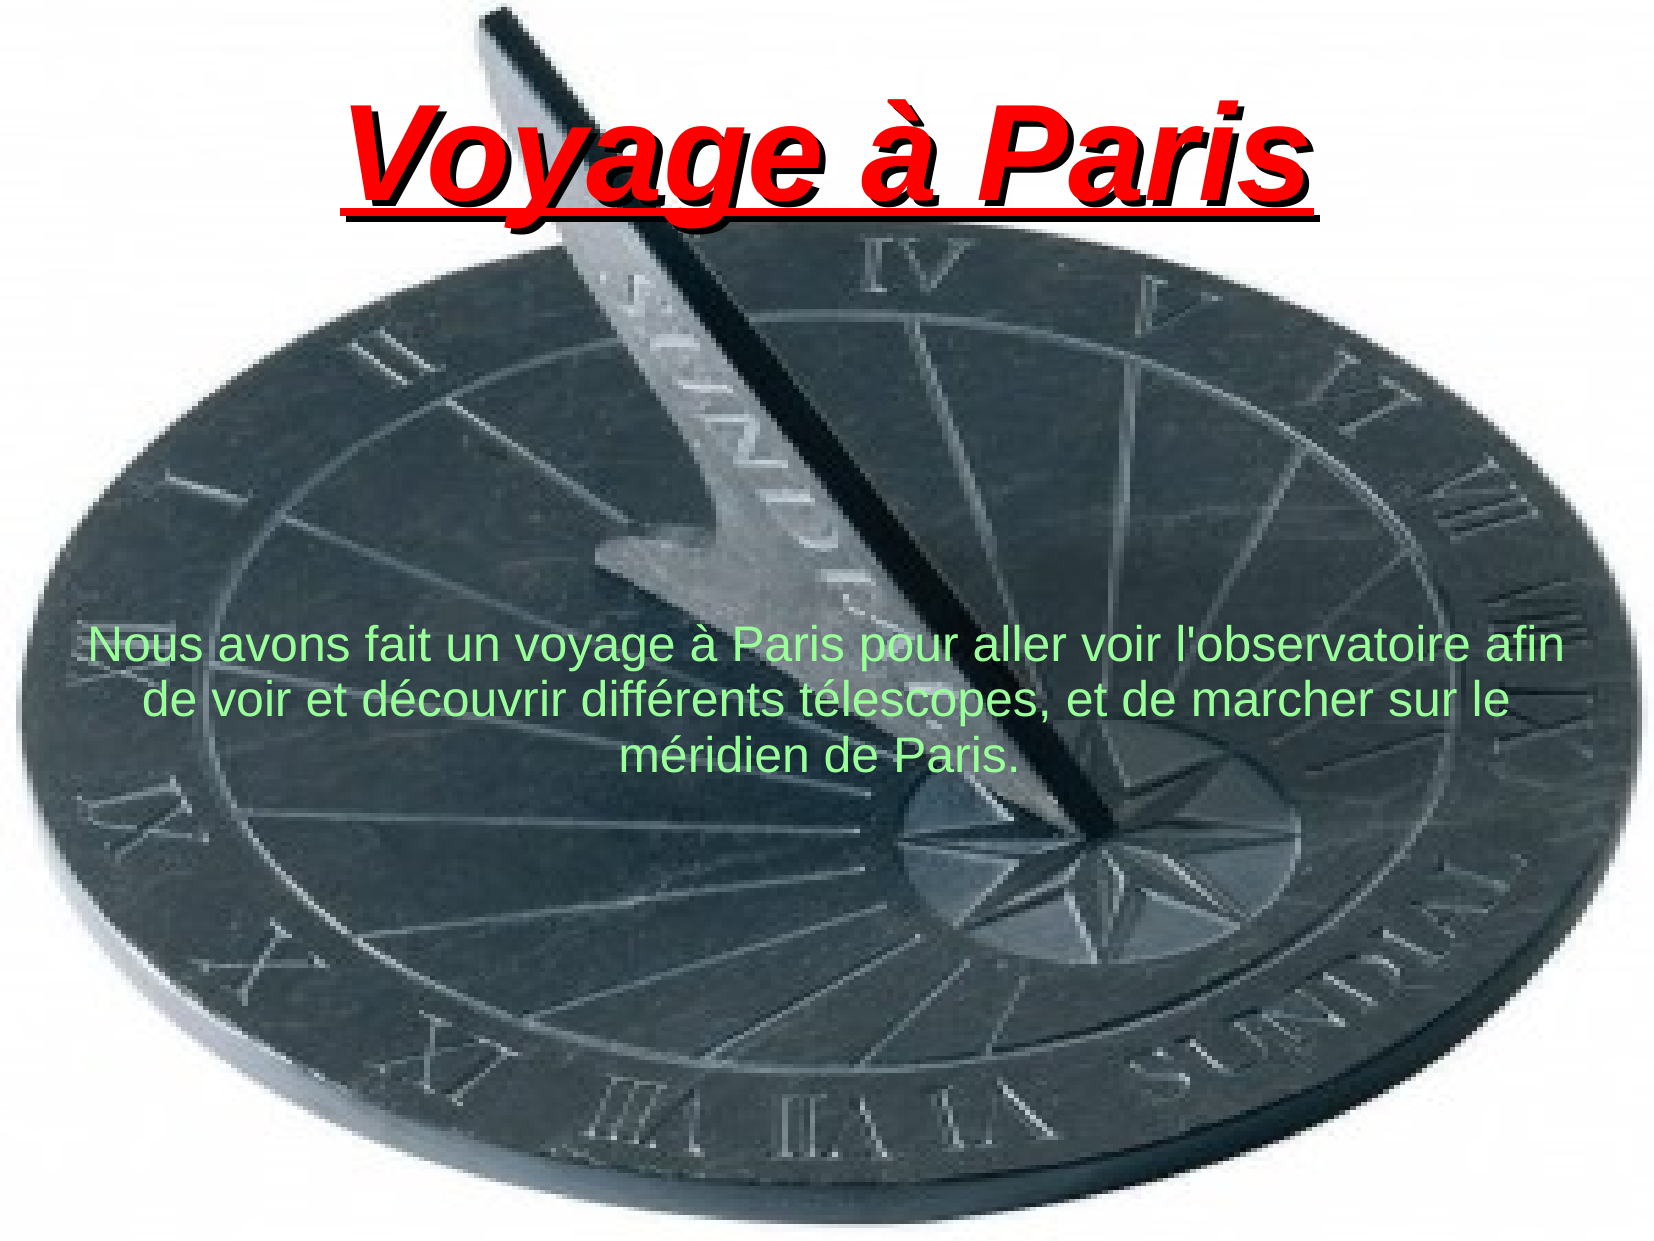

# Voyage à Paris
Nous avons fait un voyage à Paris pour aller voir l'observatoire afin de voir et découvrir différents télescopes, et de marcher sur le méridien de Paris.